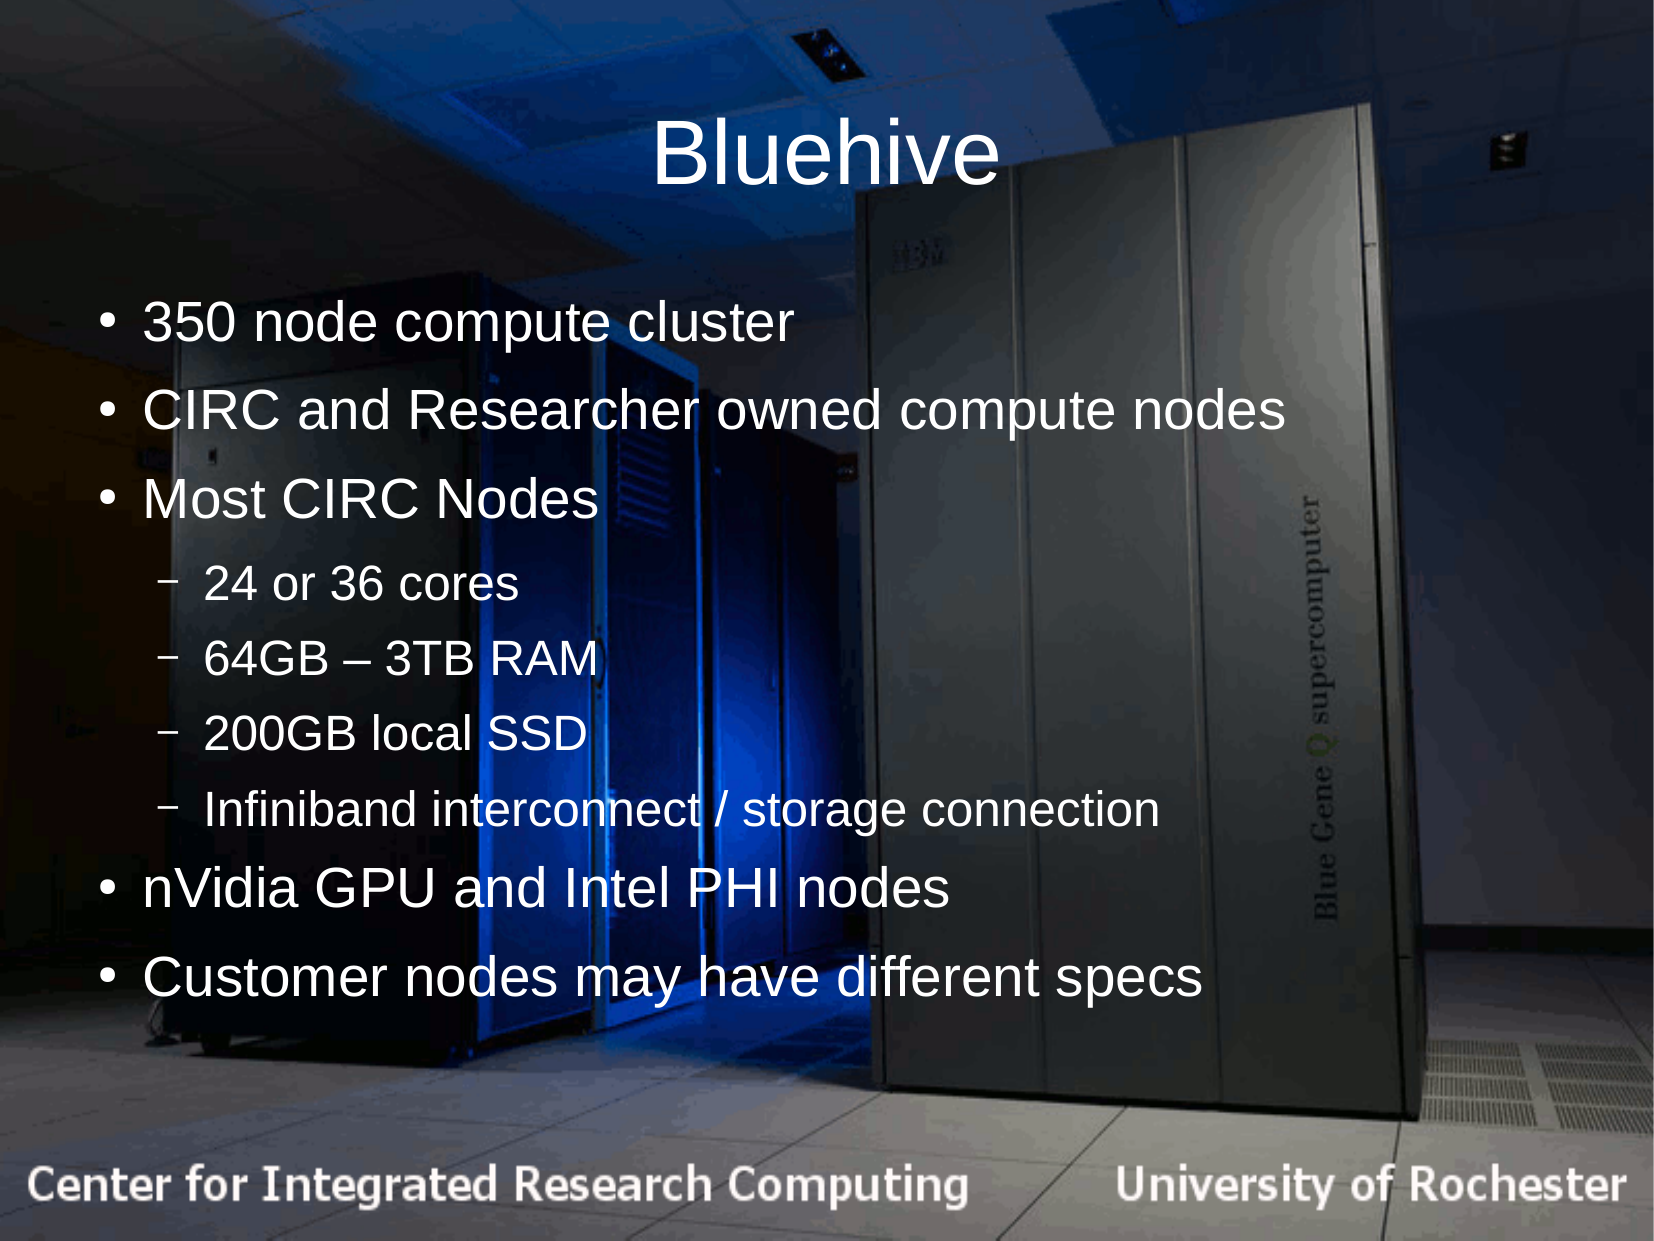

# Bluehive
350 node compute cluster
CIRC and Researcher owned compute nodes
Most CIRC Nodes
24 or 36 cores
64GB – 3TB RAM
200GB local SSD
Infiniband interconnect / storage connection
nVidia GPU and Intel PHI nodes
Customer nodes may have different specs